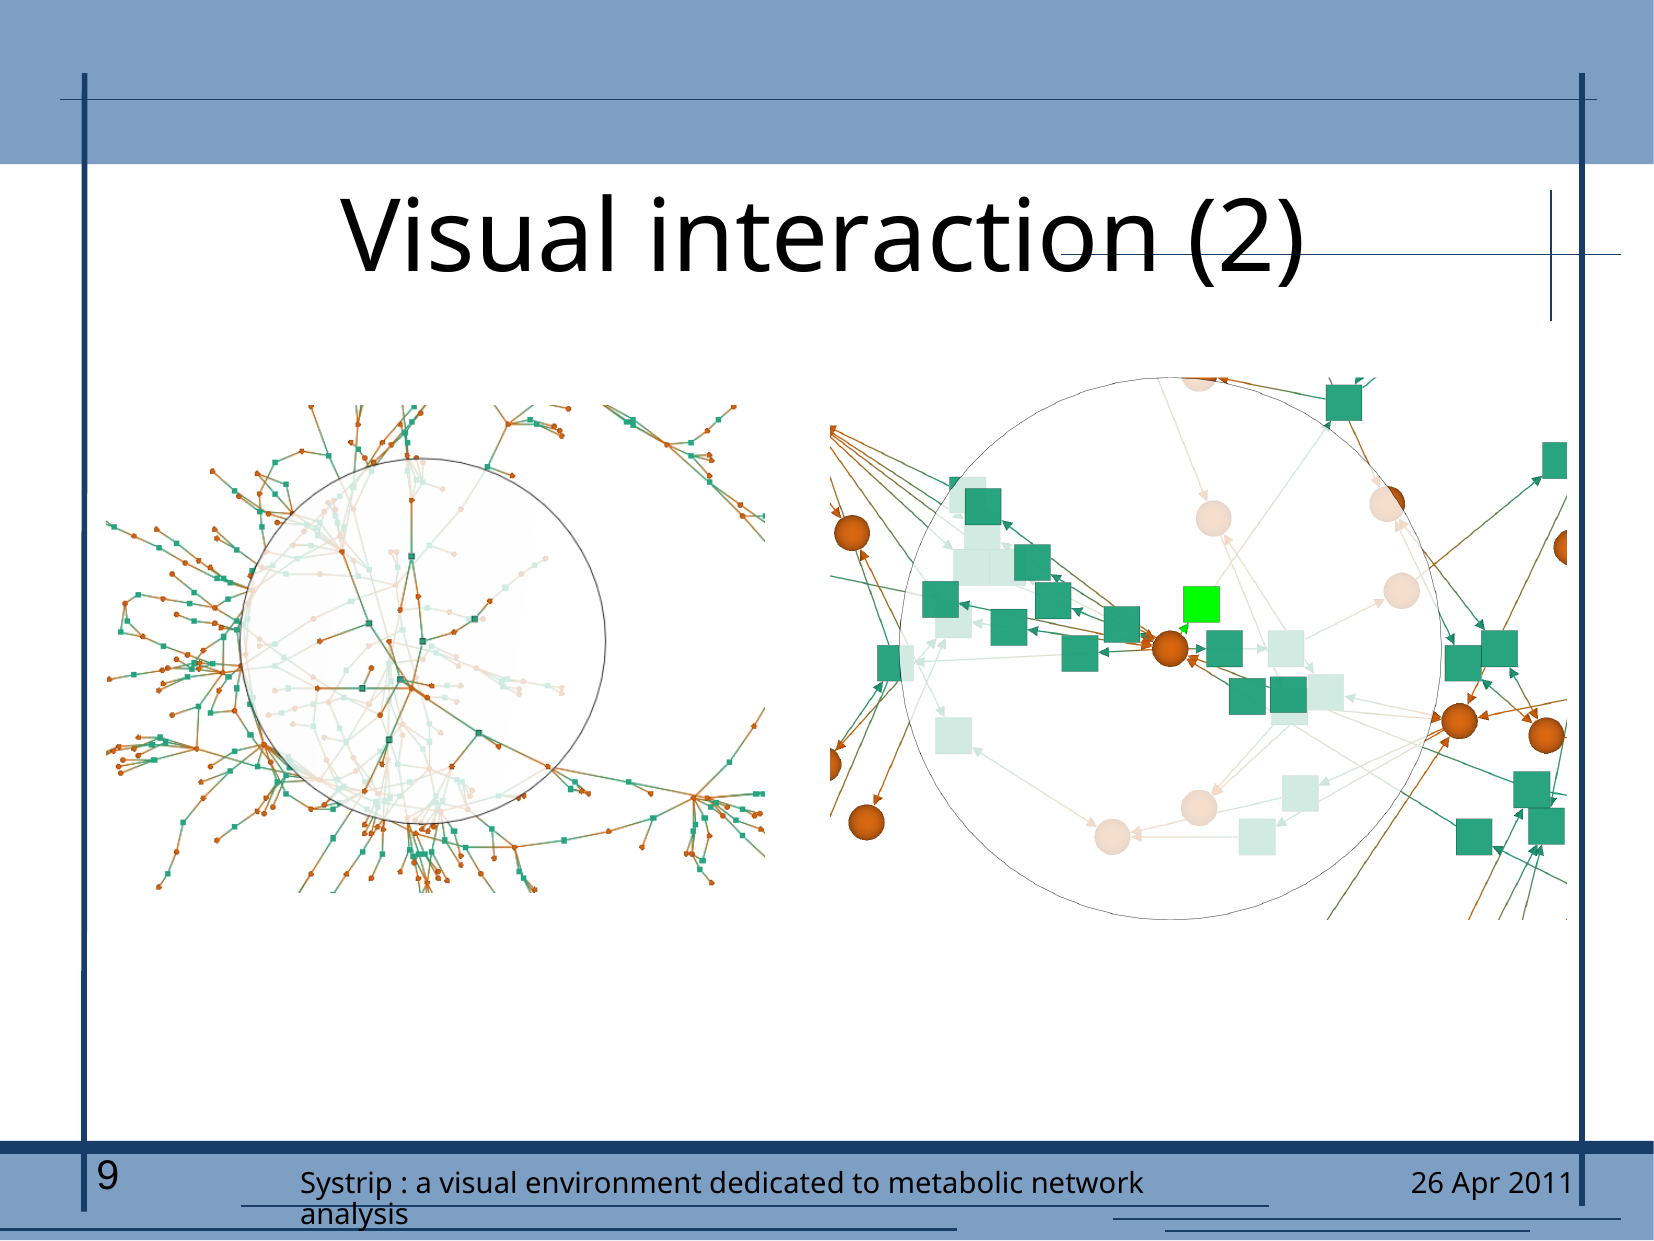

# Visual interaction (2)
Systrip : a visual environment dedicated to metabolic network analysis
26 Apr 2011